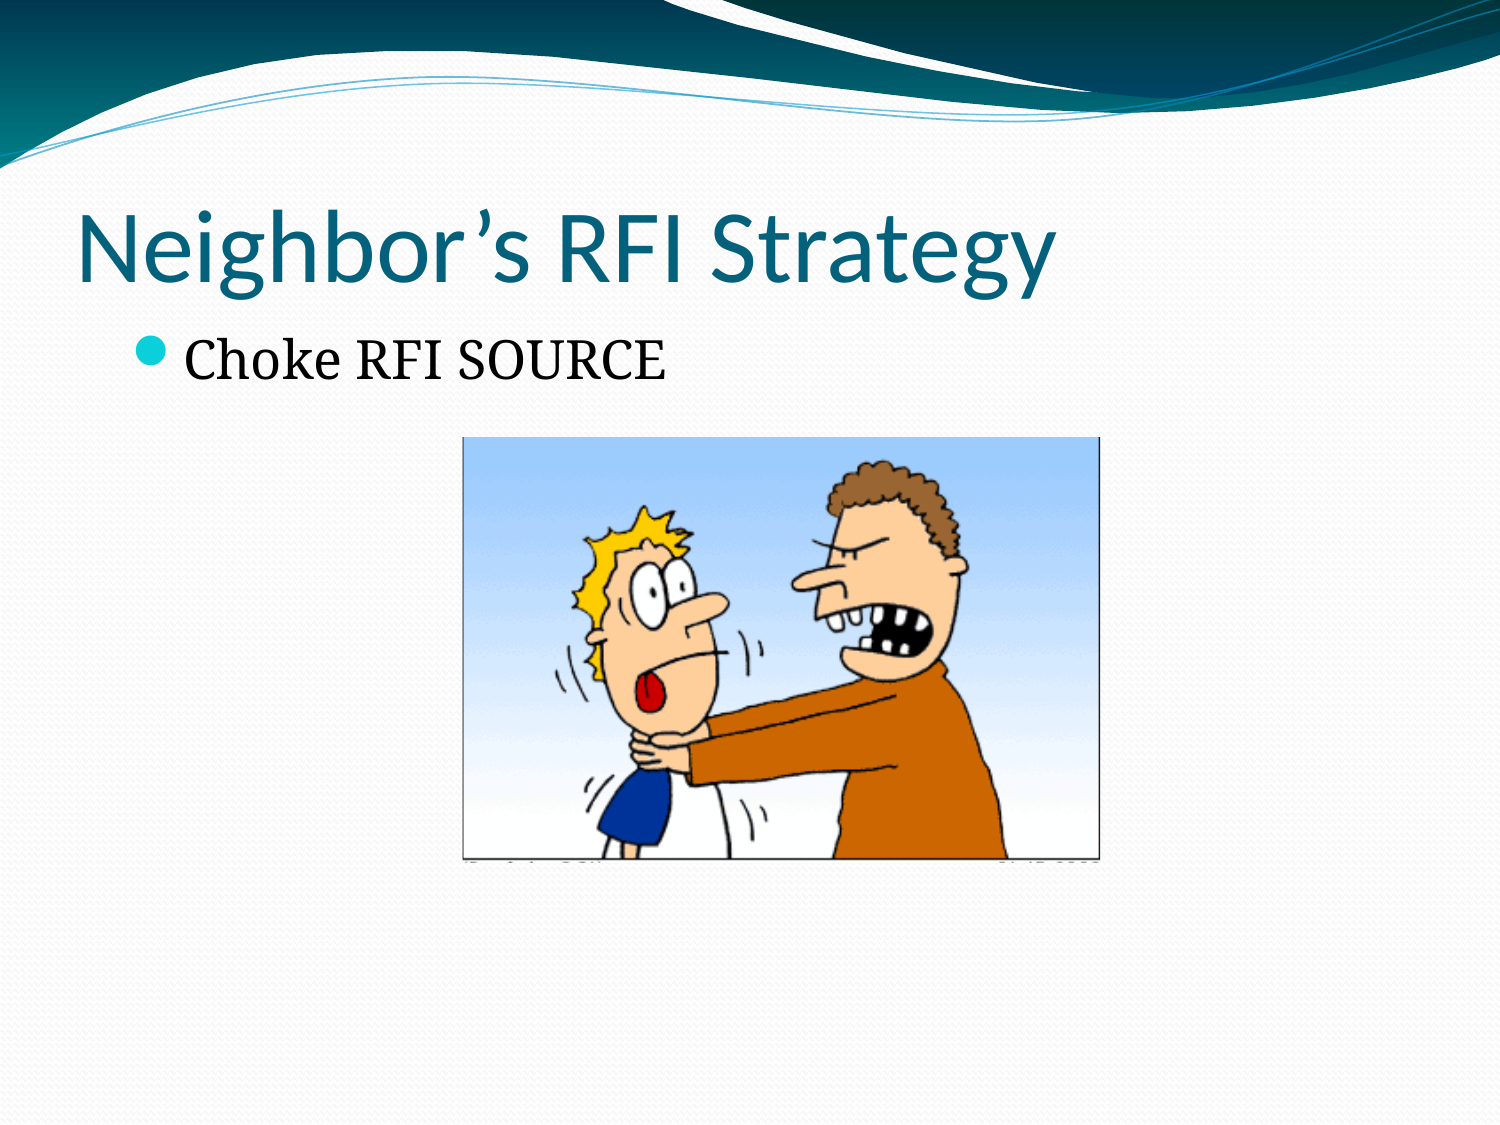

# Neighbor’s RFI Strategy
Choke RFI SOURCE